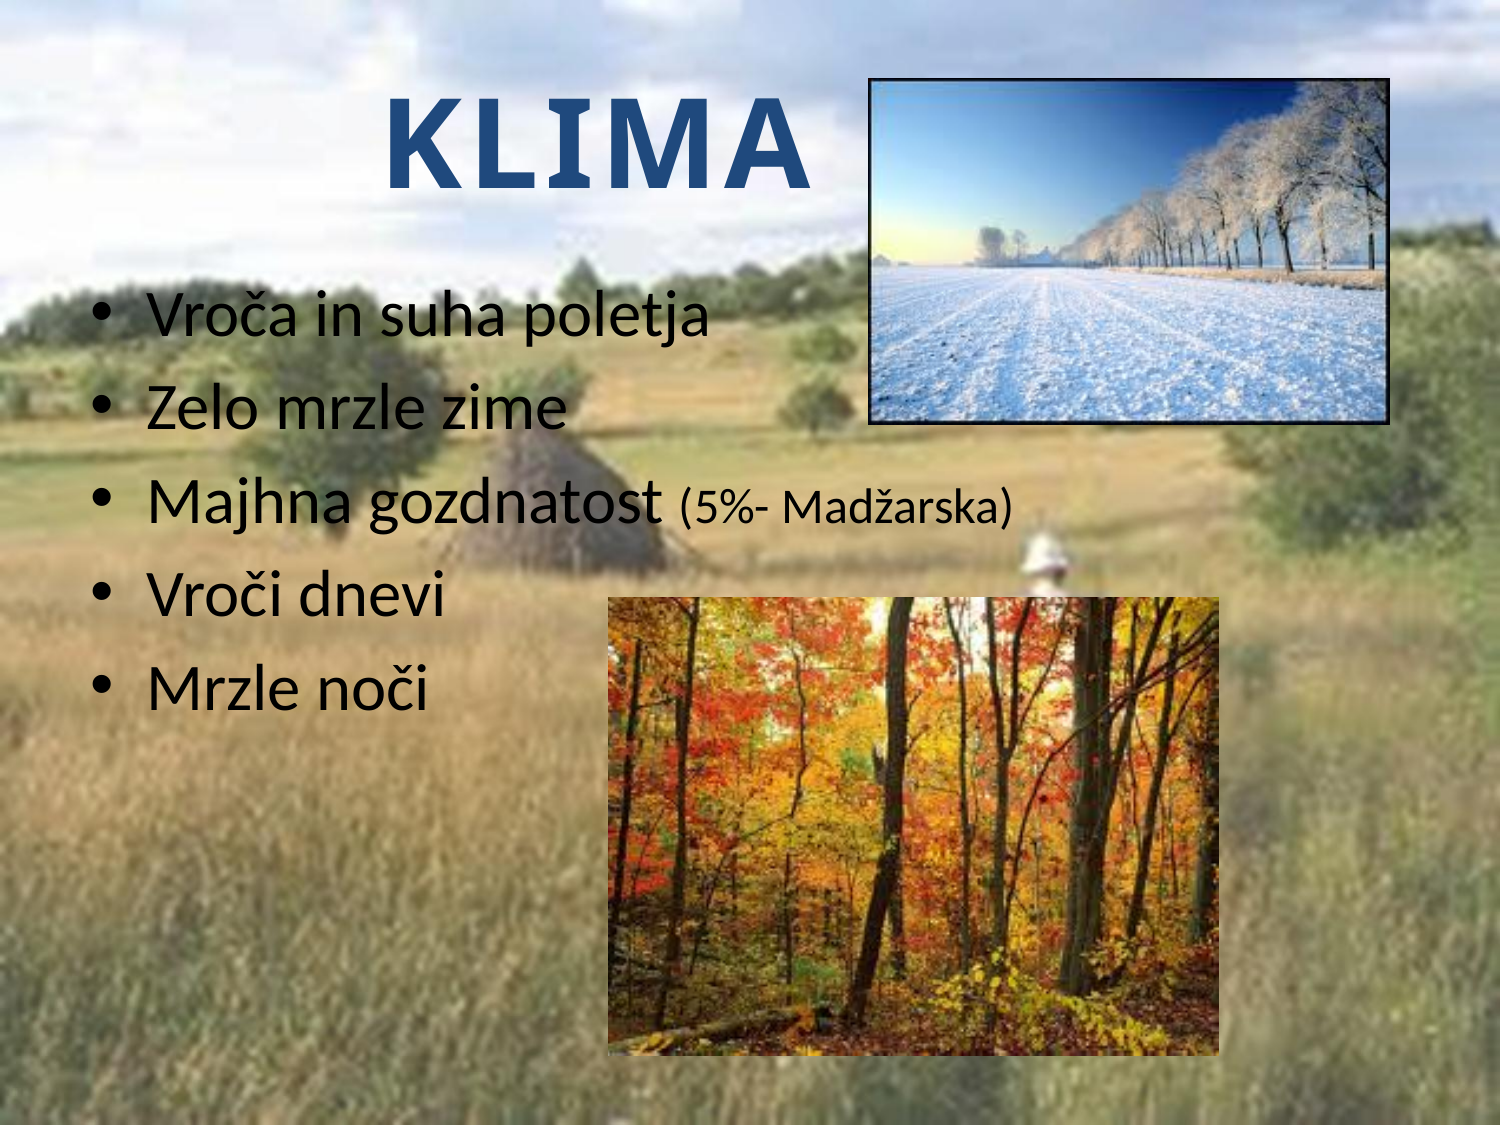

# KLIMA
Vroča in suha poletja
Zelo mrzle zime
Majhna gozdnatost (5%- Madžarska)
Vroči dnevi
Mrzle noči